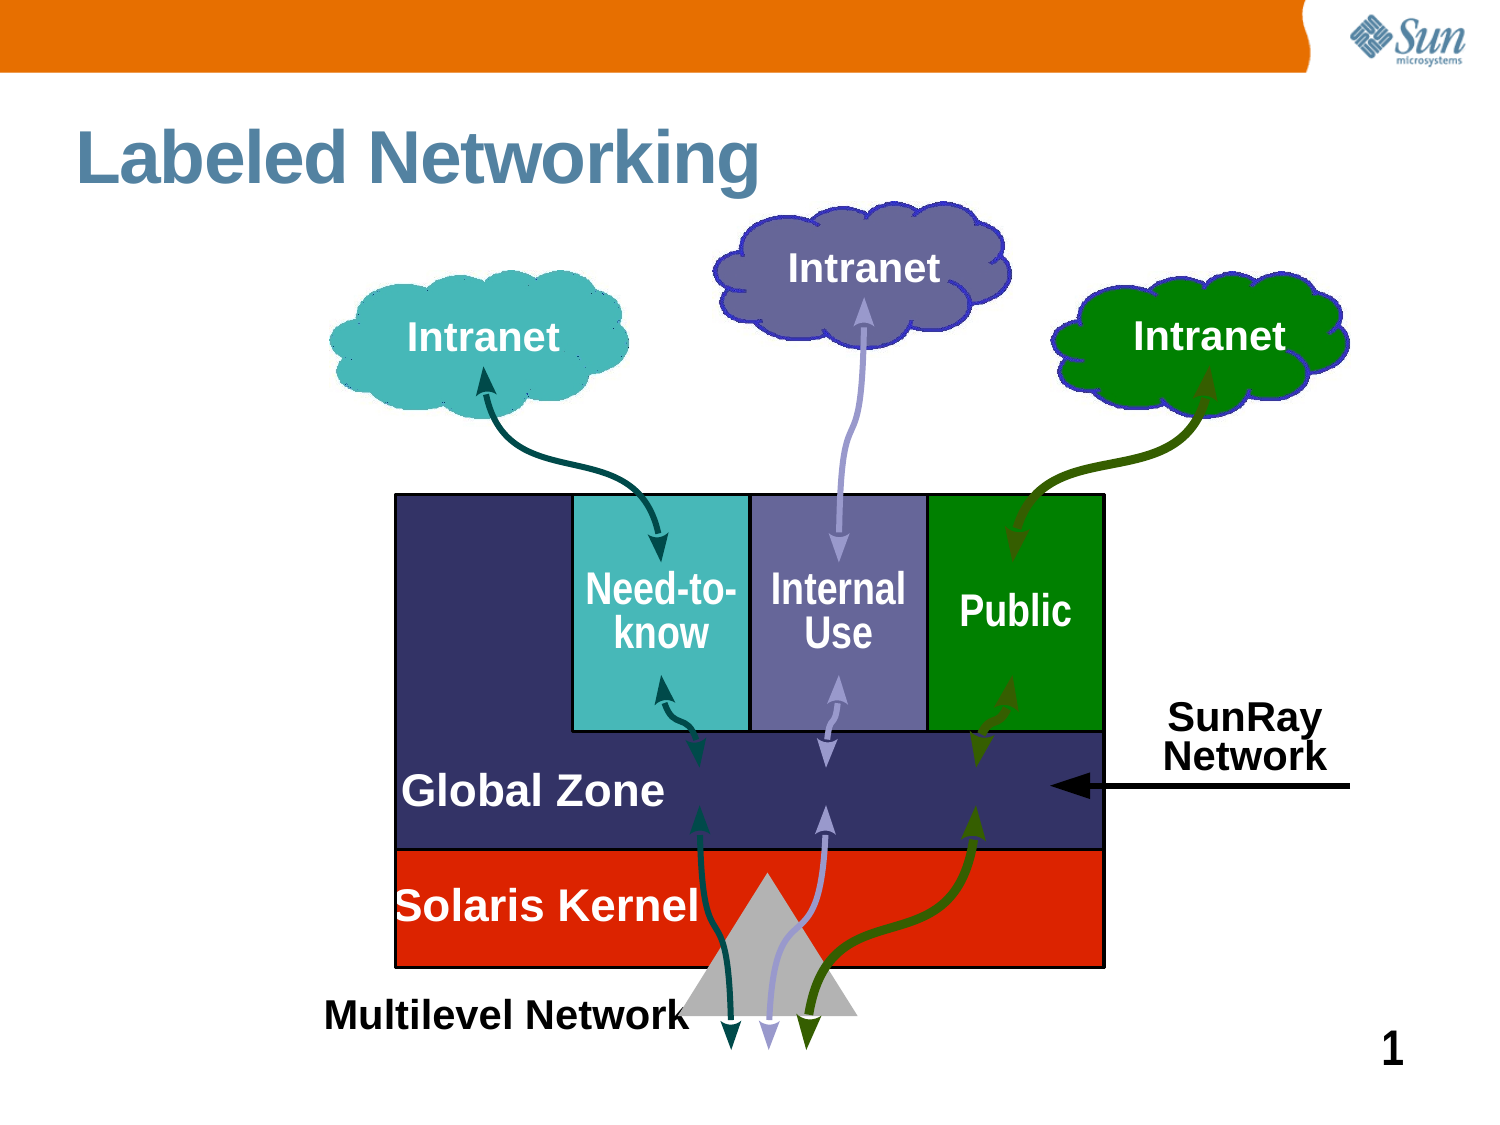

# Labeled Networking
Intranet
Intranet
Intranet
Global Zone
Need-to-
know
Internal
Use
Public
SunRay Network
Solaris Kernel
Multilevel Network